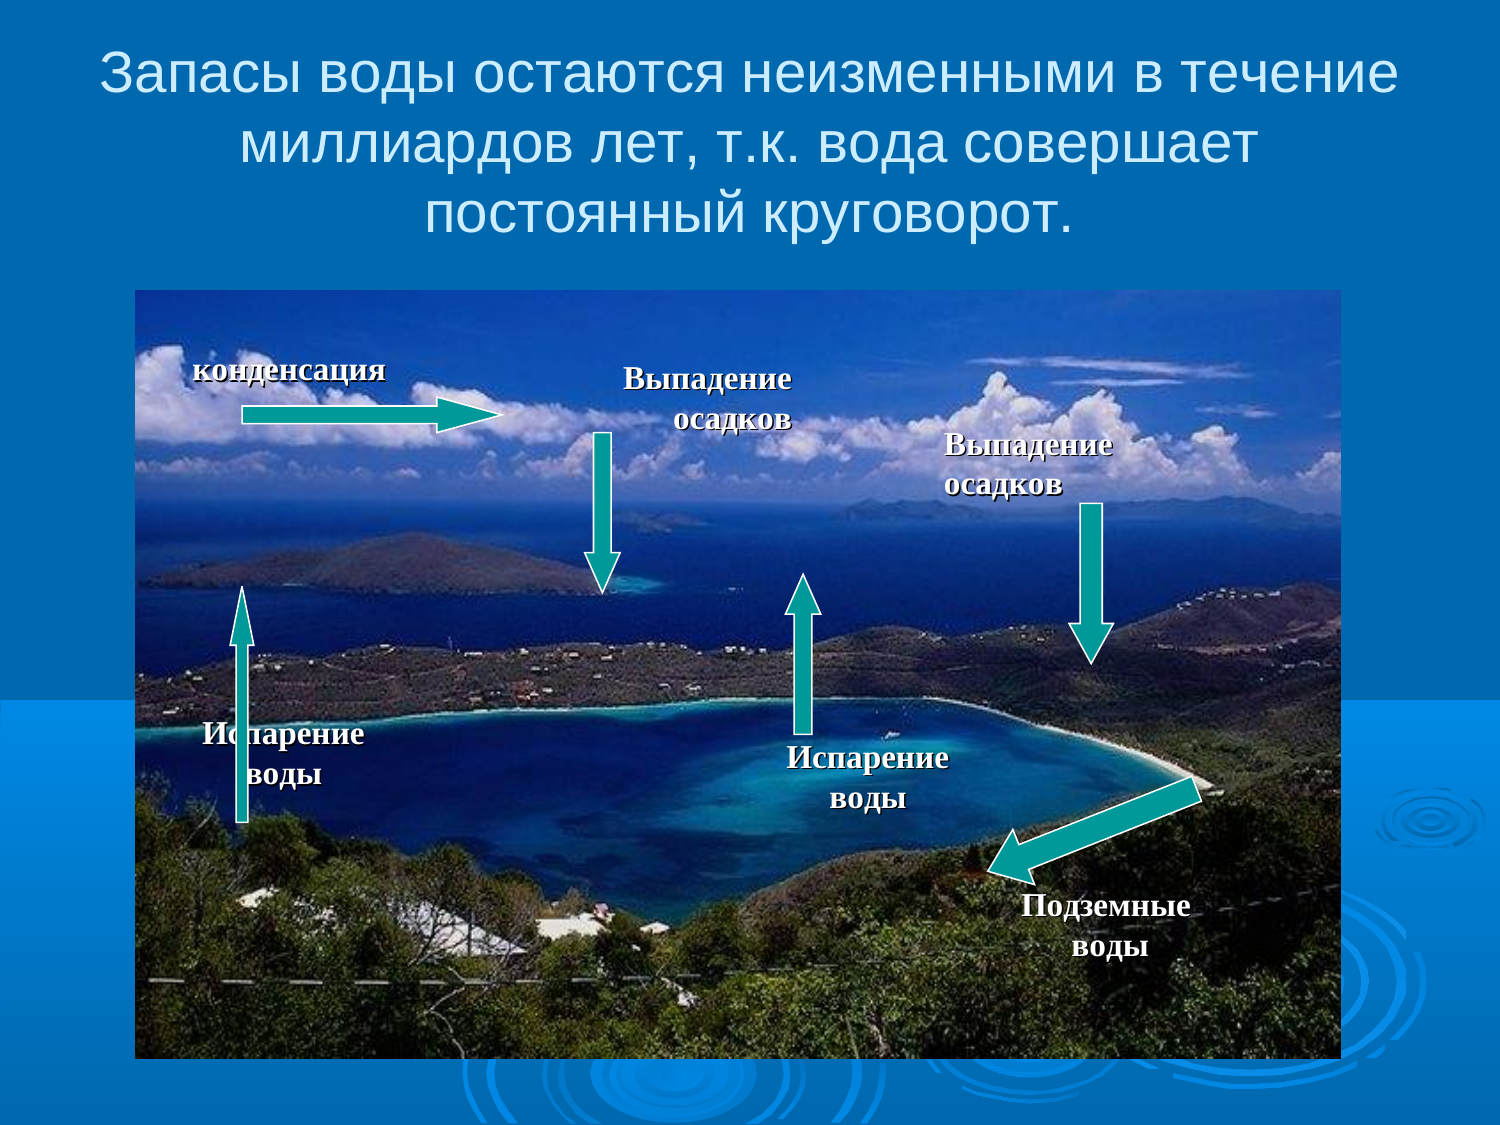

# Запасы воды остаются неизменными в течение миллиардов лет, т.к. вода совершает постоянный круговорот.
Выпадение
 осадков
Выпадение
осадков
конденсация
Испарение
воды
Испарение
воды
Подземные
воды